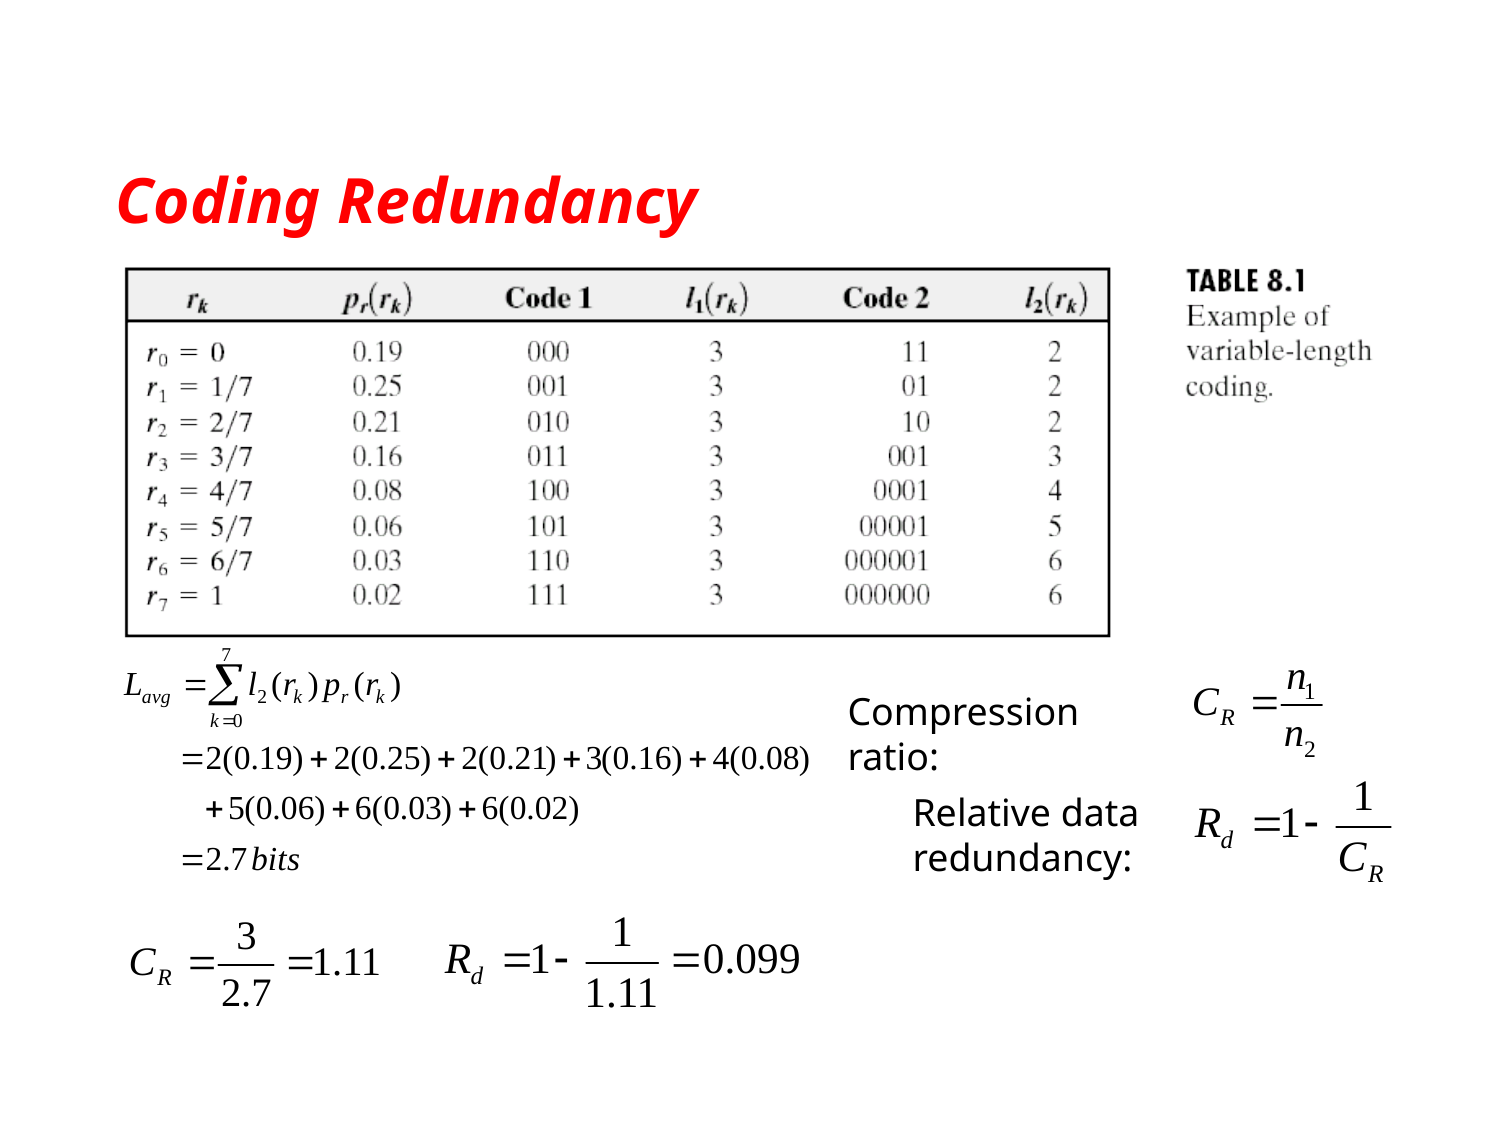

Coding Redundancy
Compression ratio:
Relative data redundancy: